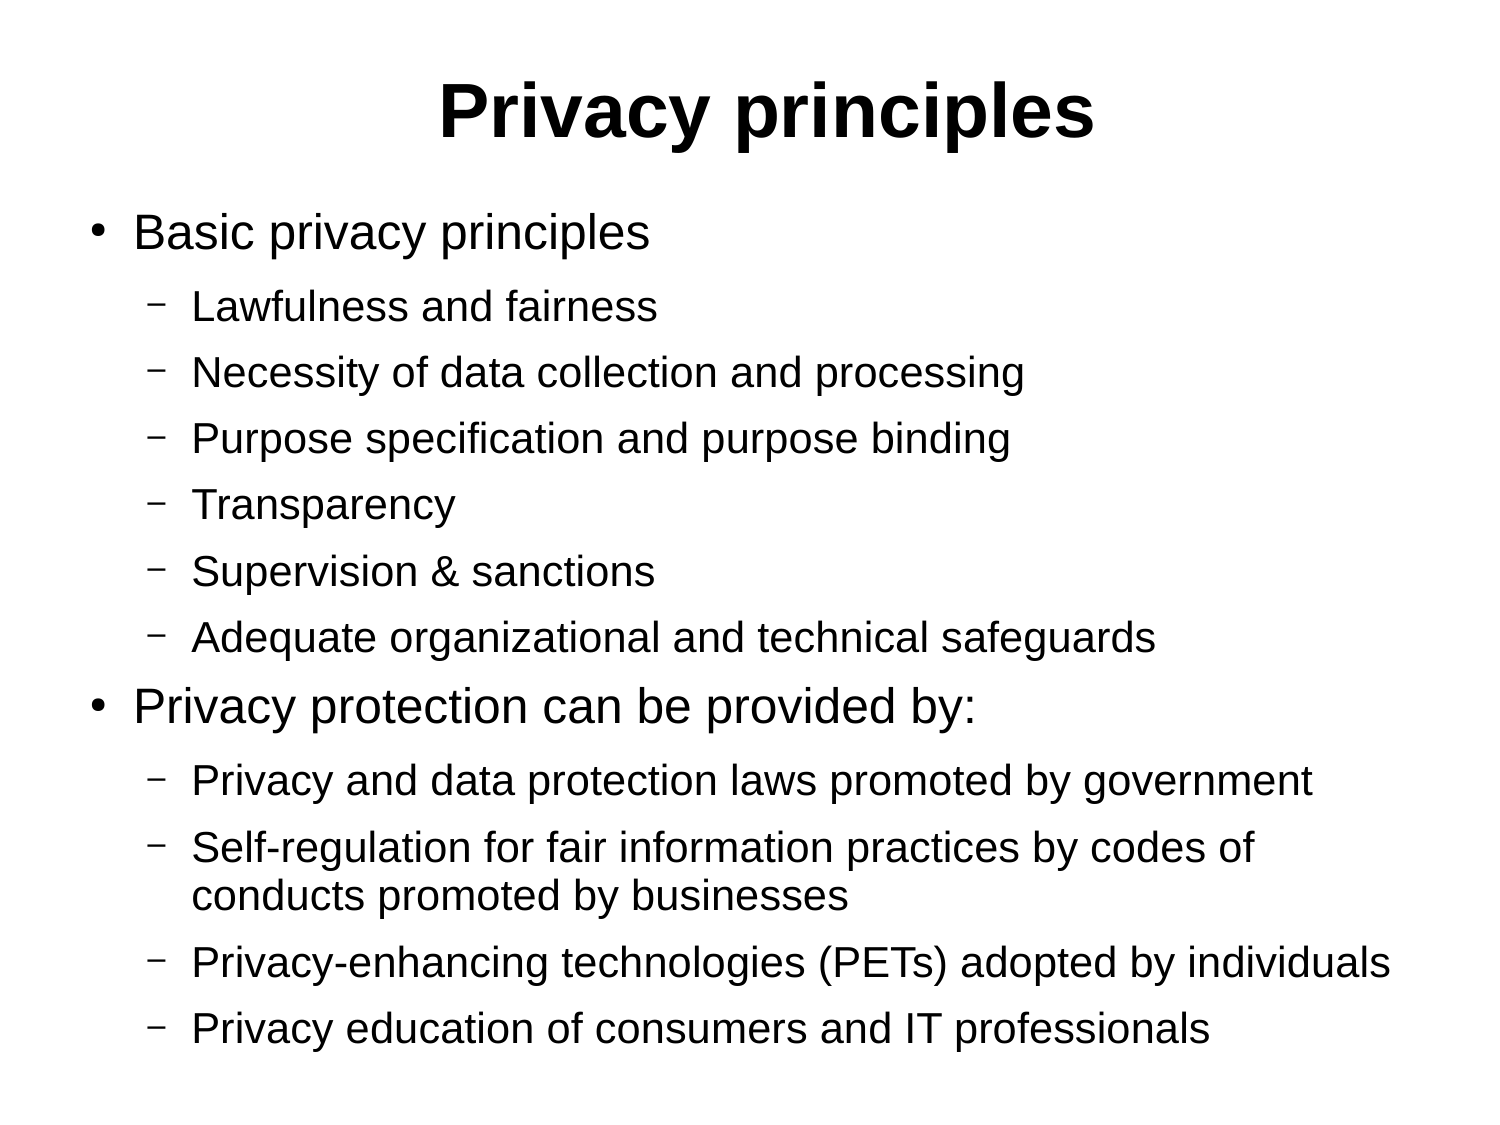

# Privacy principles
Basic privacy principles
Lawfulness and fairness
Necessity of data collection and processing
Purpose specification and purpose binding
Transparency
Supervision & sanctions
Adequate organizational and technical safeguards
Privacy protection can be provided by:
Privacy and data protection laws promoted by government
Self-regulation for fair information practices by codes of conducts promoted by businesses
Privacy-enhancing technologies (PETs) adopted by individuals
Privacy education of consumers and IT professionals